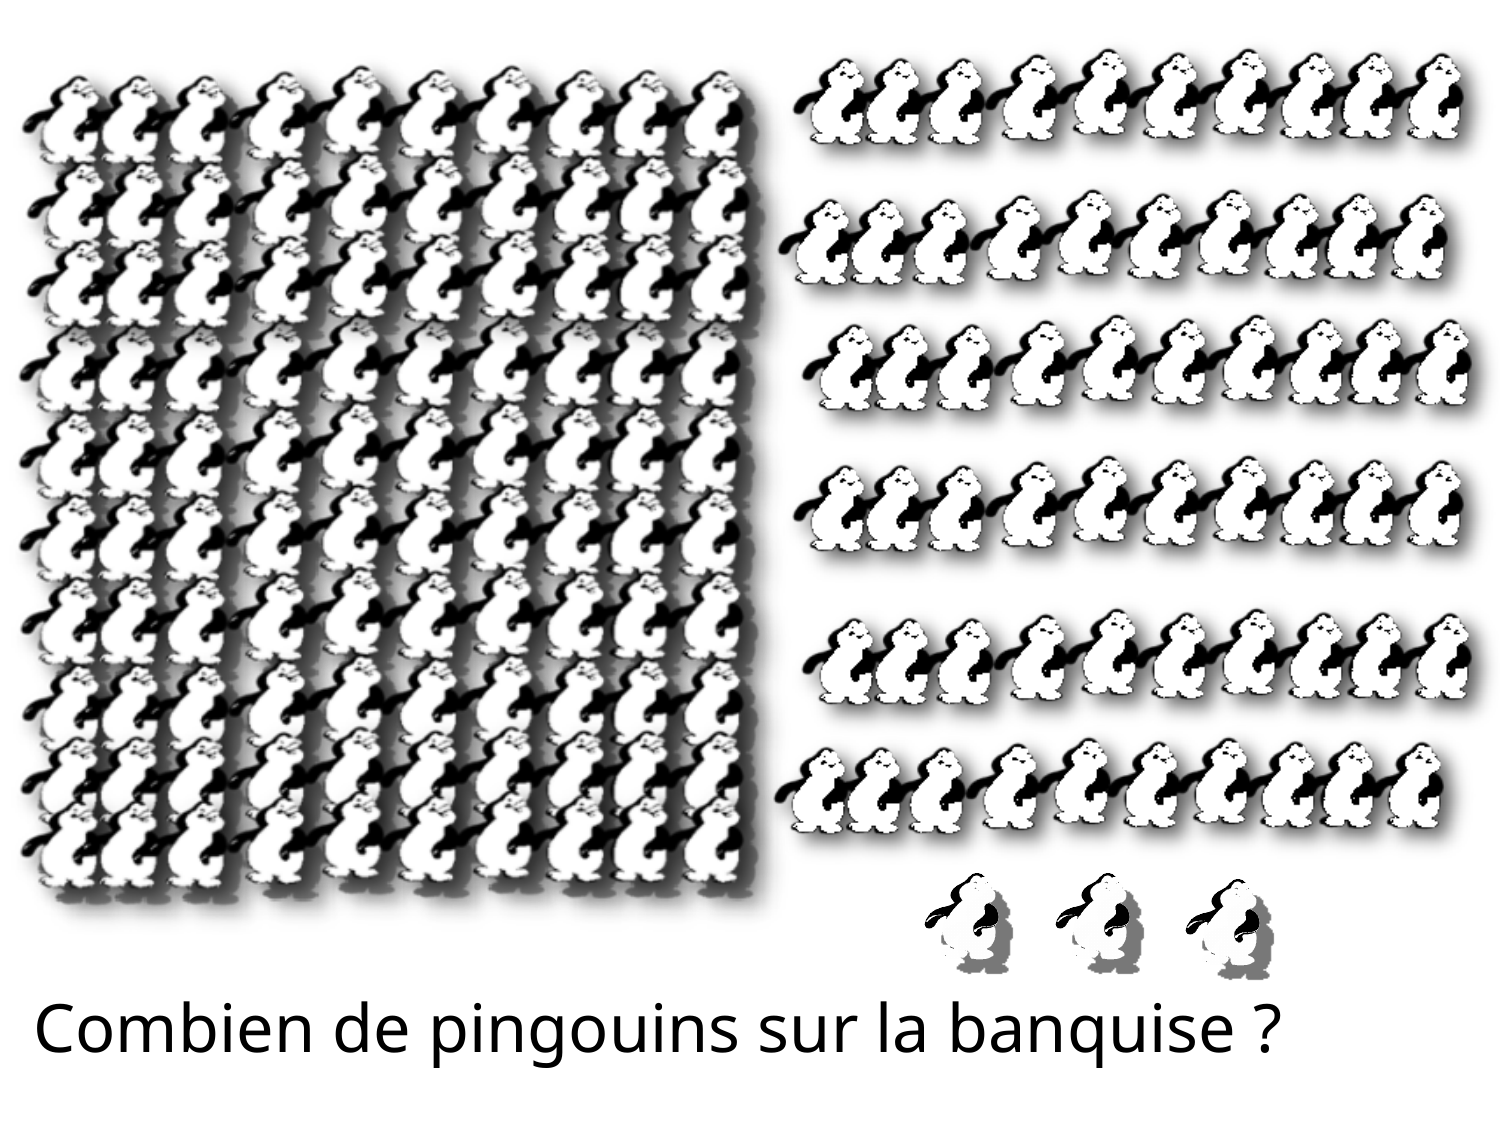

Combien de pingouins sur la banquise ?